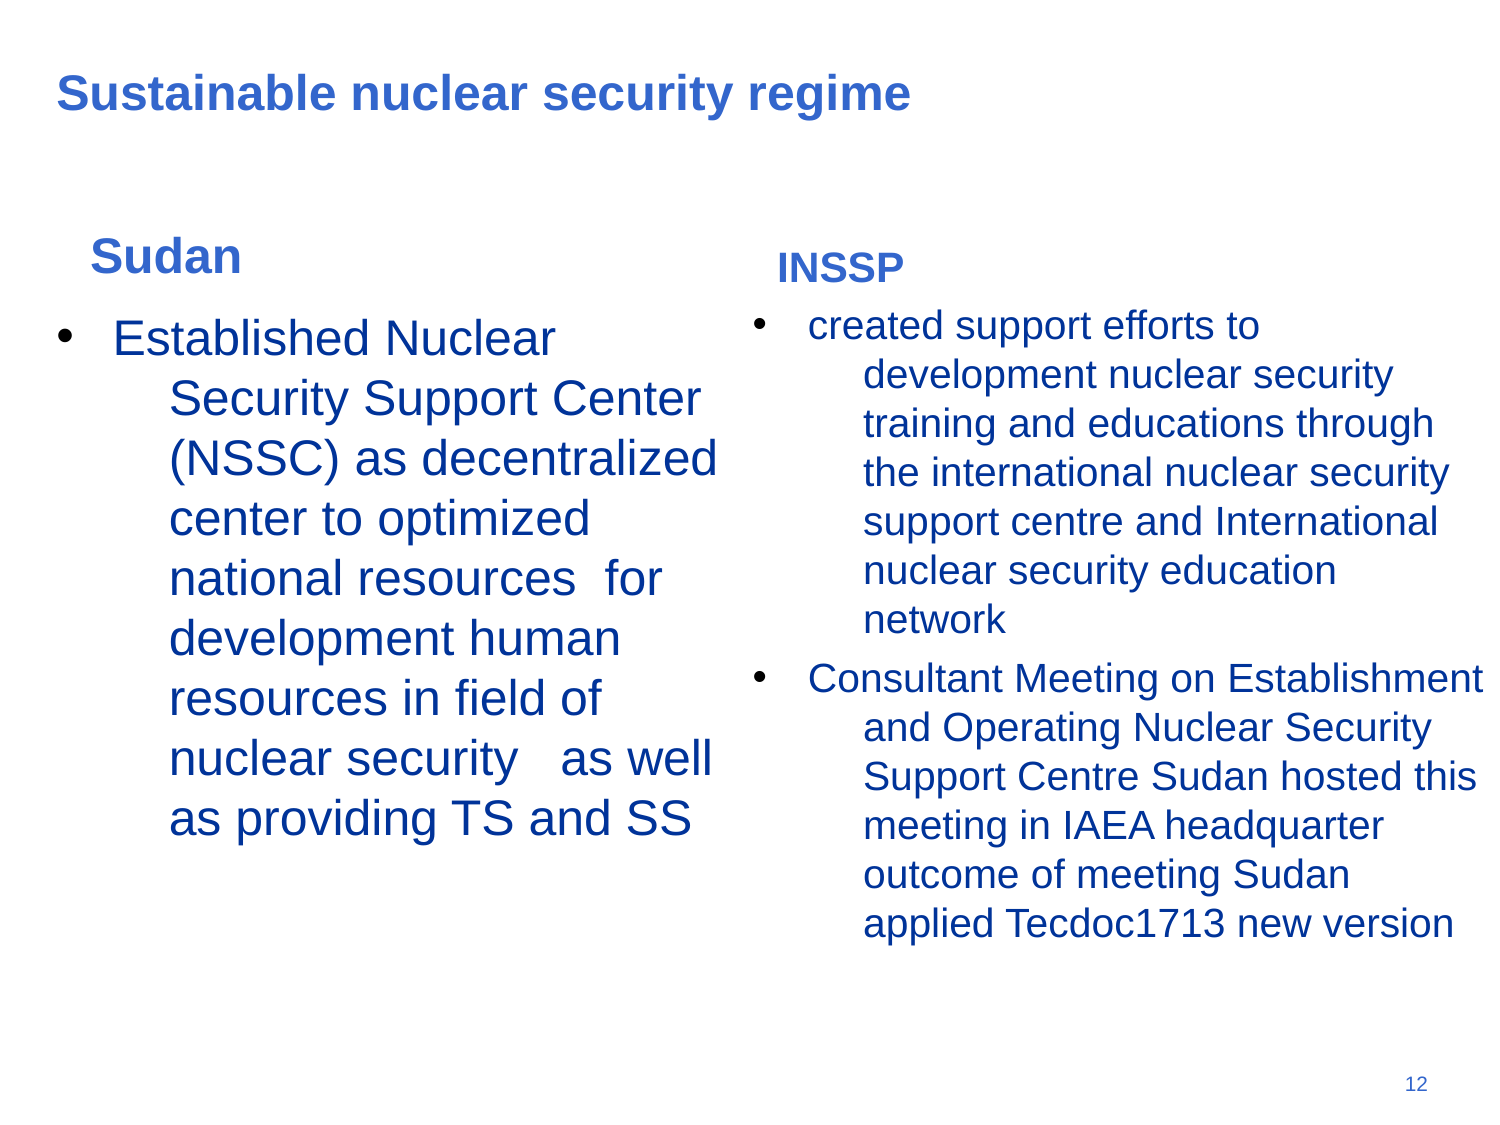

# Sustainable nuclear security regime
Sudan
INSSP
created support efforts to development nuclear security training and educations through the international nuclear security support centre and International nuclear security education network
Consultant Meeting on Establishment and Operating Nuclear Security Support Centre Sudan hosted this meeting in IAEA headquarter outcome of meeting Sudan applied Tecdoc1713 new version
Established Nuclear Security Support Center (NSSC) as decentralized center to optimized national resources for development human resources in field of nuclear security as well as providing TS and SS